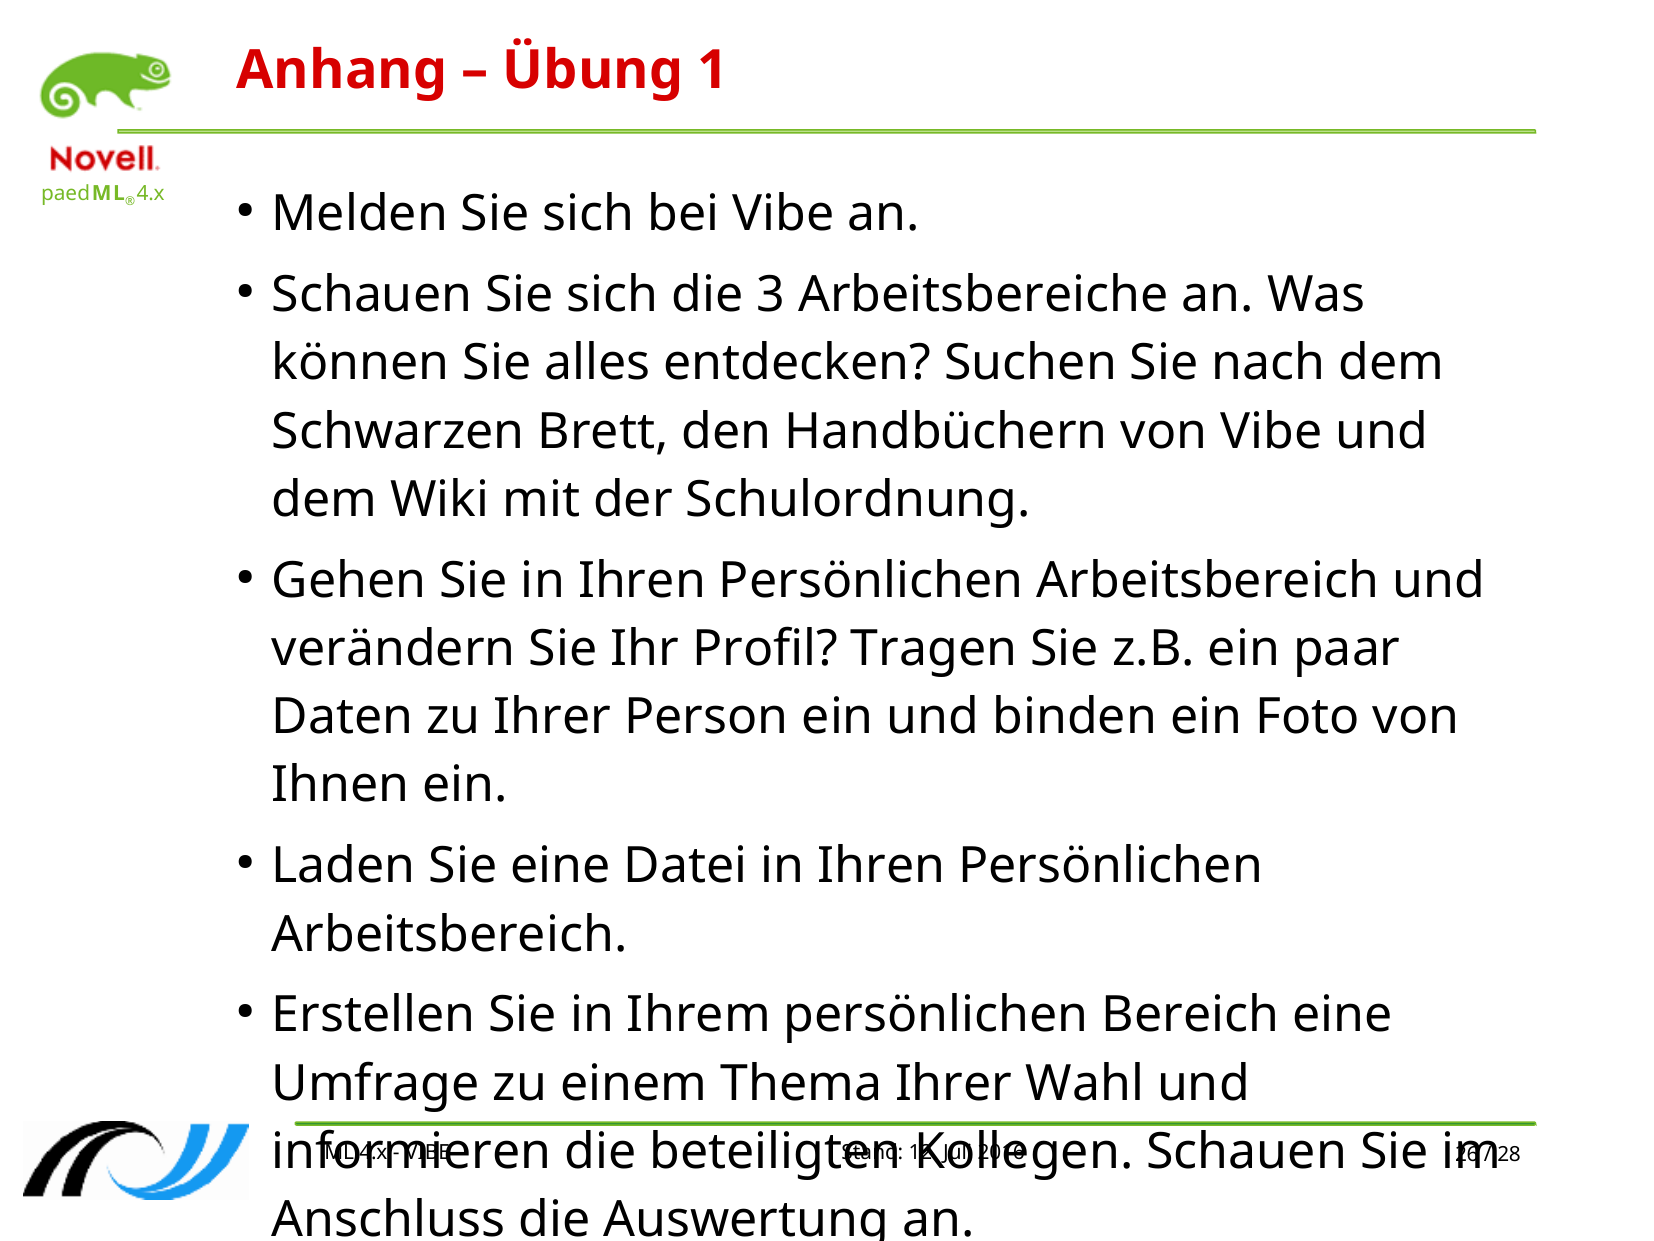

# Anhang – Übung 1
Melden Sie sich bei Vibe an.
Schauen Sie sich die 3 Arbeitsbereiche an. Was können Sie alles entdecken? Suchen Sie nach dem Schwarzen Brett, den Handbüchern von Vibe und dem Wiki mit der Schulordnung.
Gehen Sie in Ihren Persönlichen Arbeitsbereich und verändern Sie Ihr Profil? Tragen Sie z.B. ein paar Daten zu Ihrer Person ein und binden ein Foto von Ihnen ein.
Laden Sie eine Datei in Ihren Persönlichen Arbeitsbereich.
Erstellen Sie in Ihrem persönlichen Bereich eine Umfrage zu einem Thema Ihrer Wahl und informieren die beteiligten Kollegen. Schauen Sie im Anschluss die Auswertung an.
ML 4.x - VIBE
12. Juli 2016
26